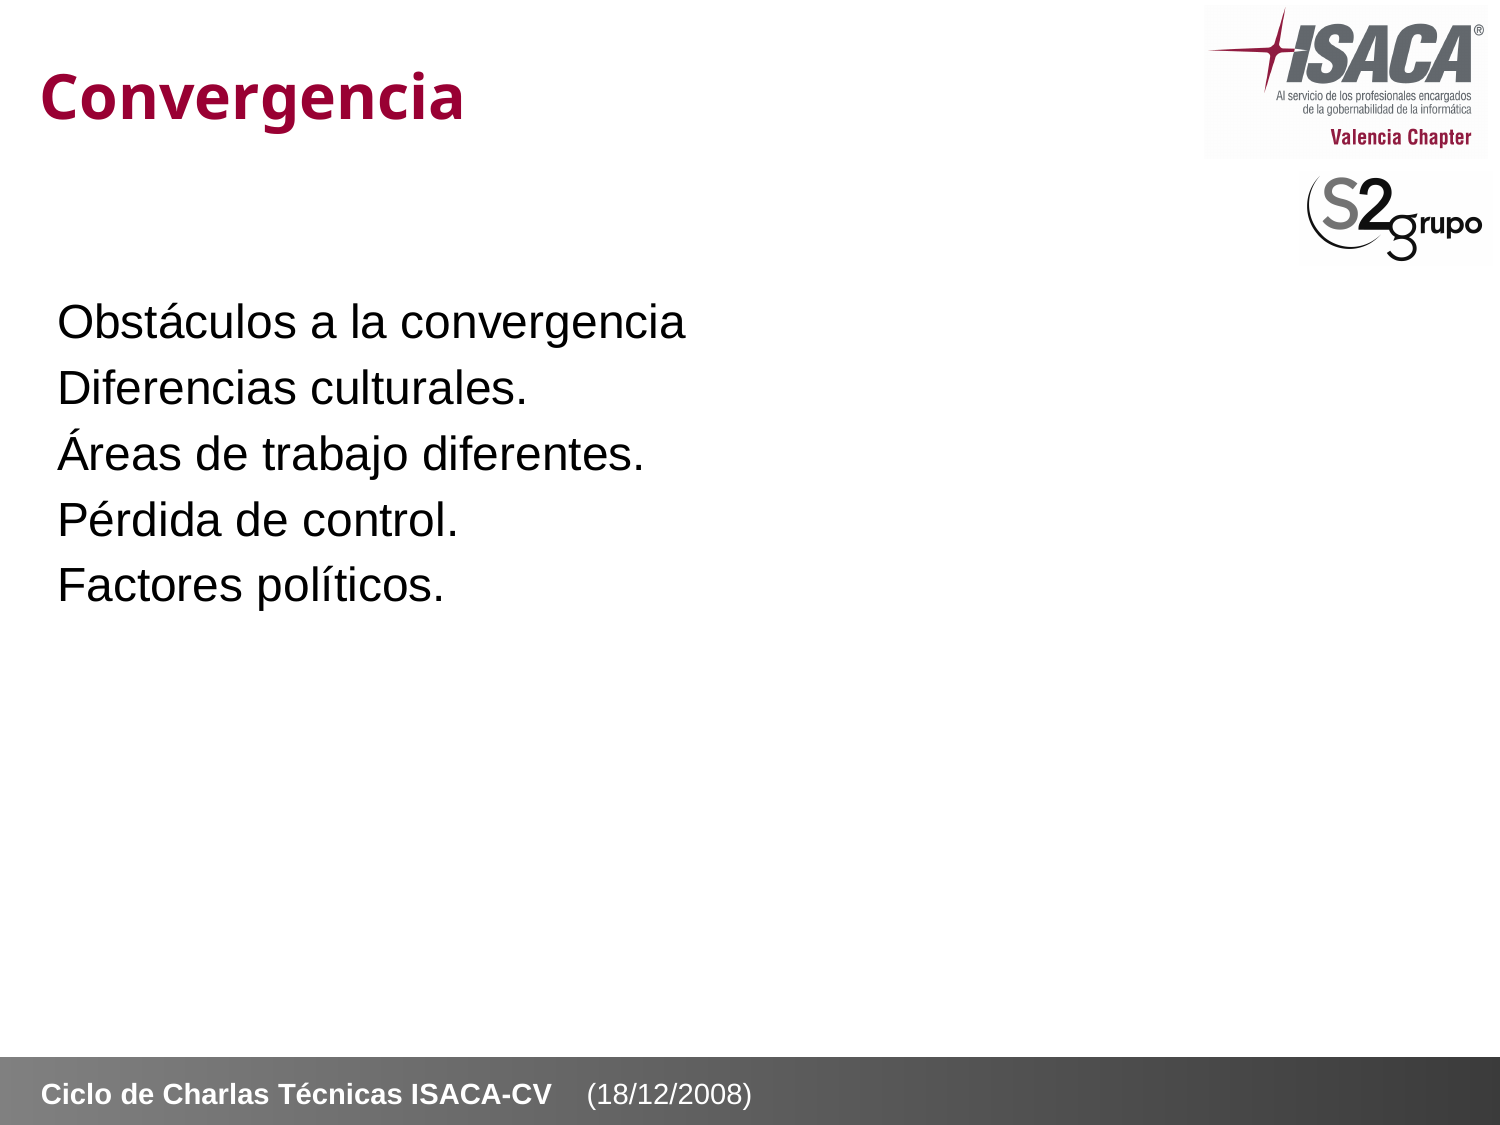

Convergencia
# Obstáculos a la convergencia
Diferencias culturales.
Áreas de trabajo diferentes.
Pérdida de control.
Factores políticos.